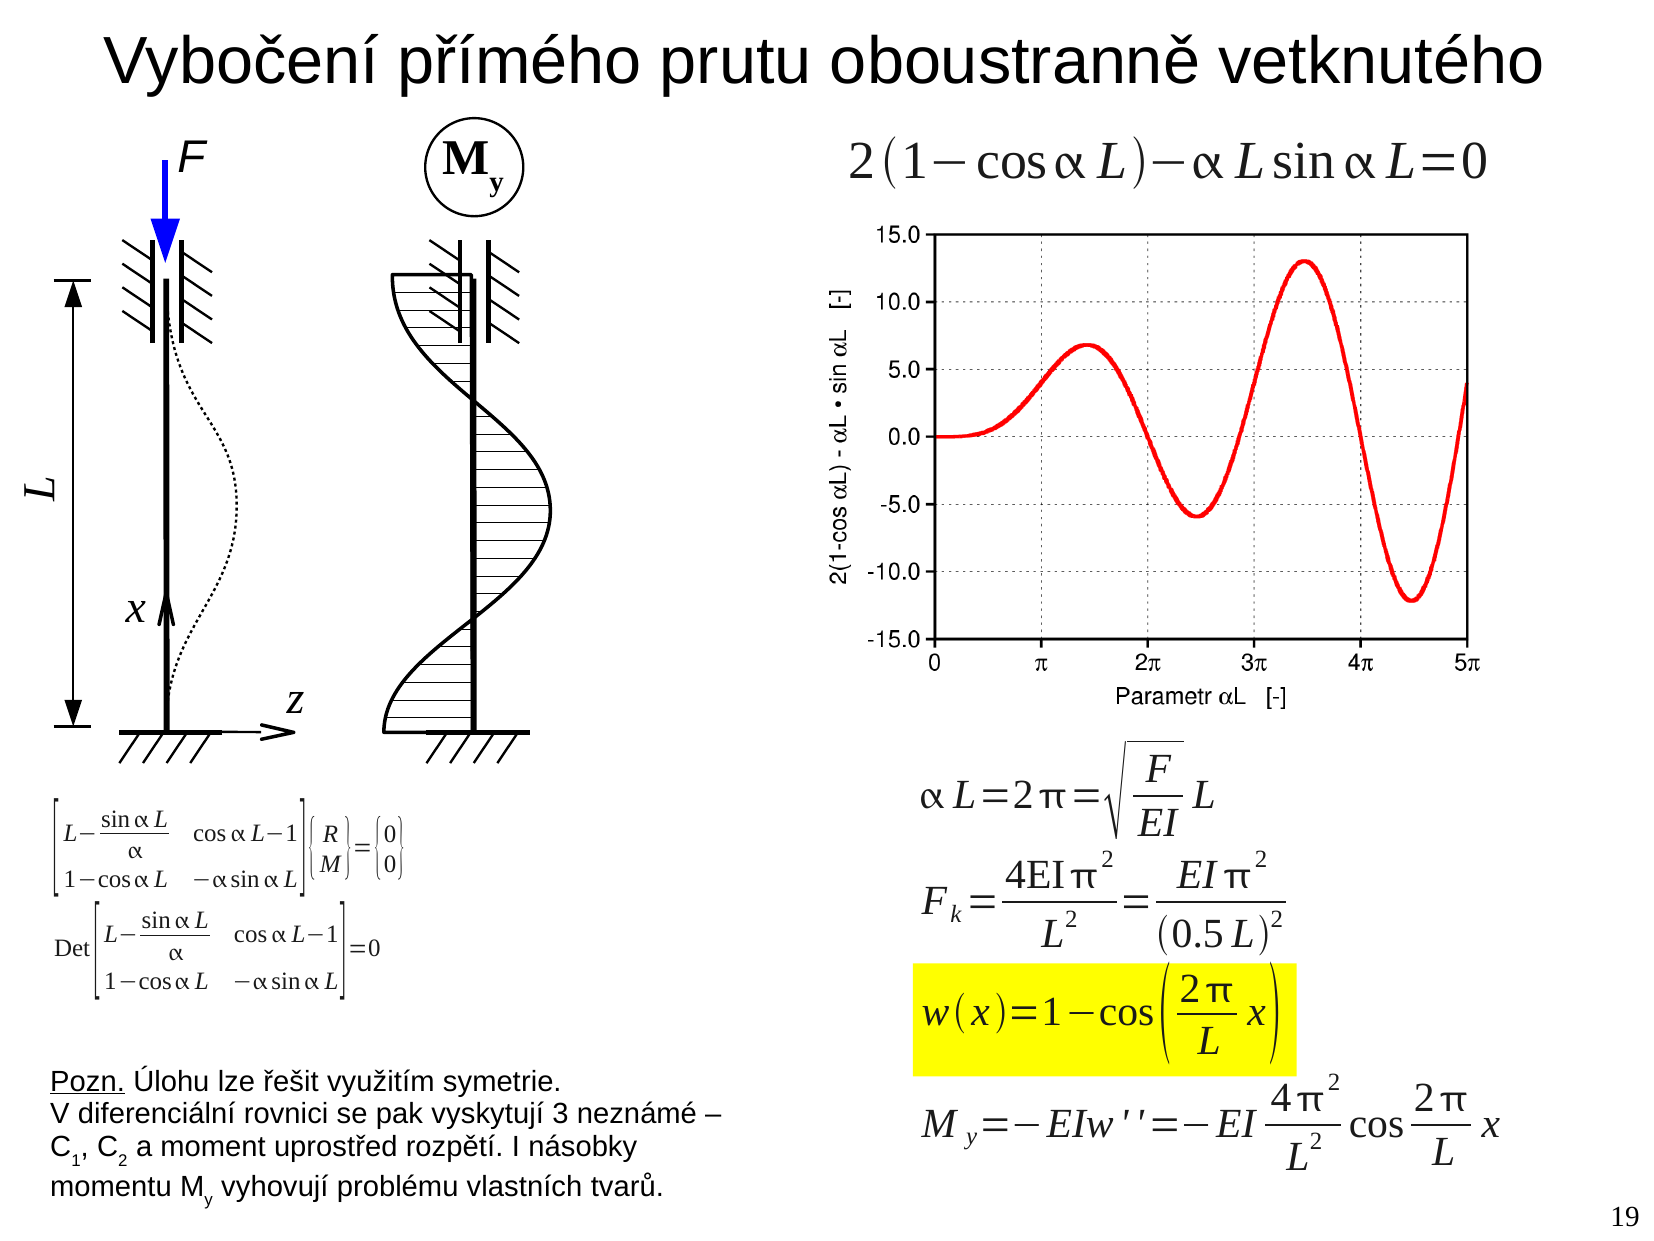

# Vybočení přímého prutu oboustranně vetknutého
My
F
L
x
z
Pozn. Úlohu lze řešit využitím symetrie. V diferenciální rovnici se pak vyskytují 3 neznámé – C1, C2 a moment uprostřed rozpětí. I násobky momentu My vyhovují problému vlastních tvarů.
19